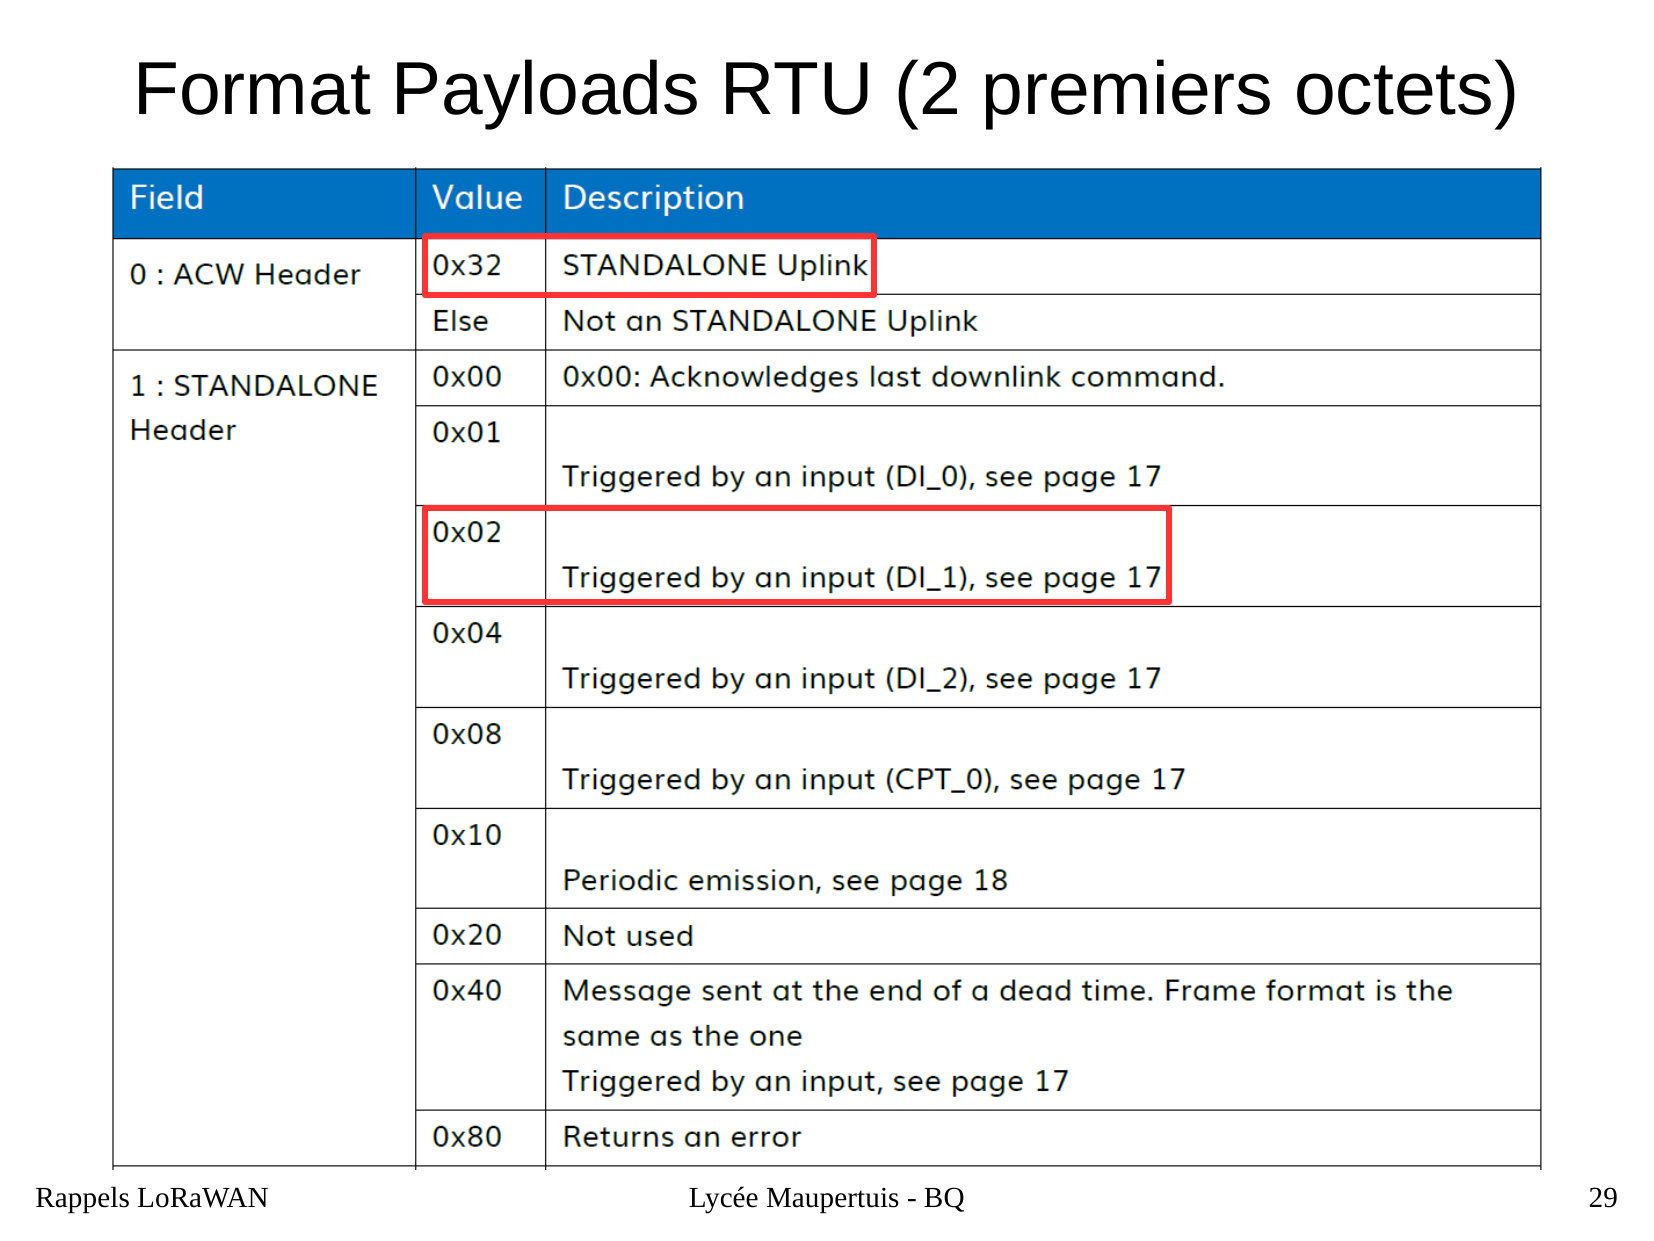

# Format Payloads RTU (2 premiers octets)
Rappels LoRaWAN
Lycée Maupertuis - BQ
29